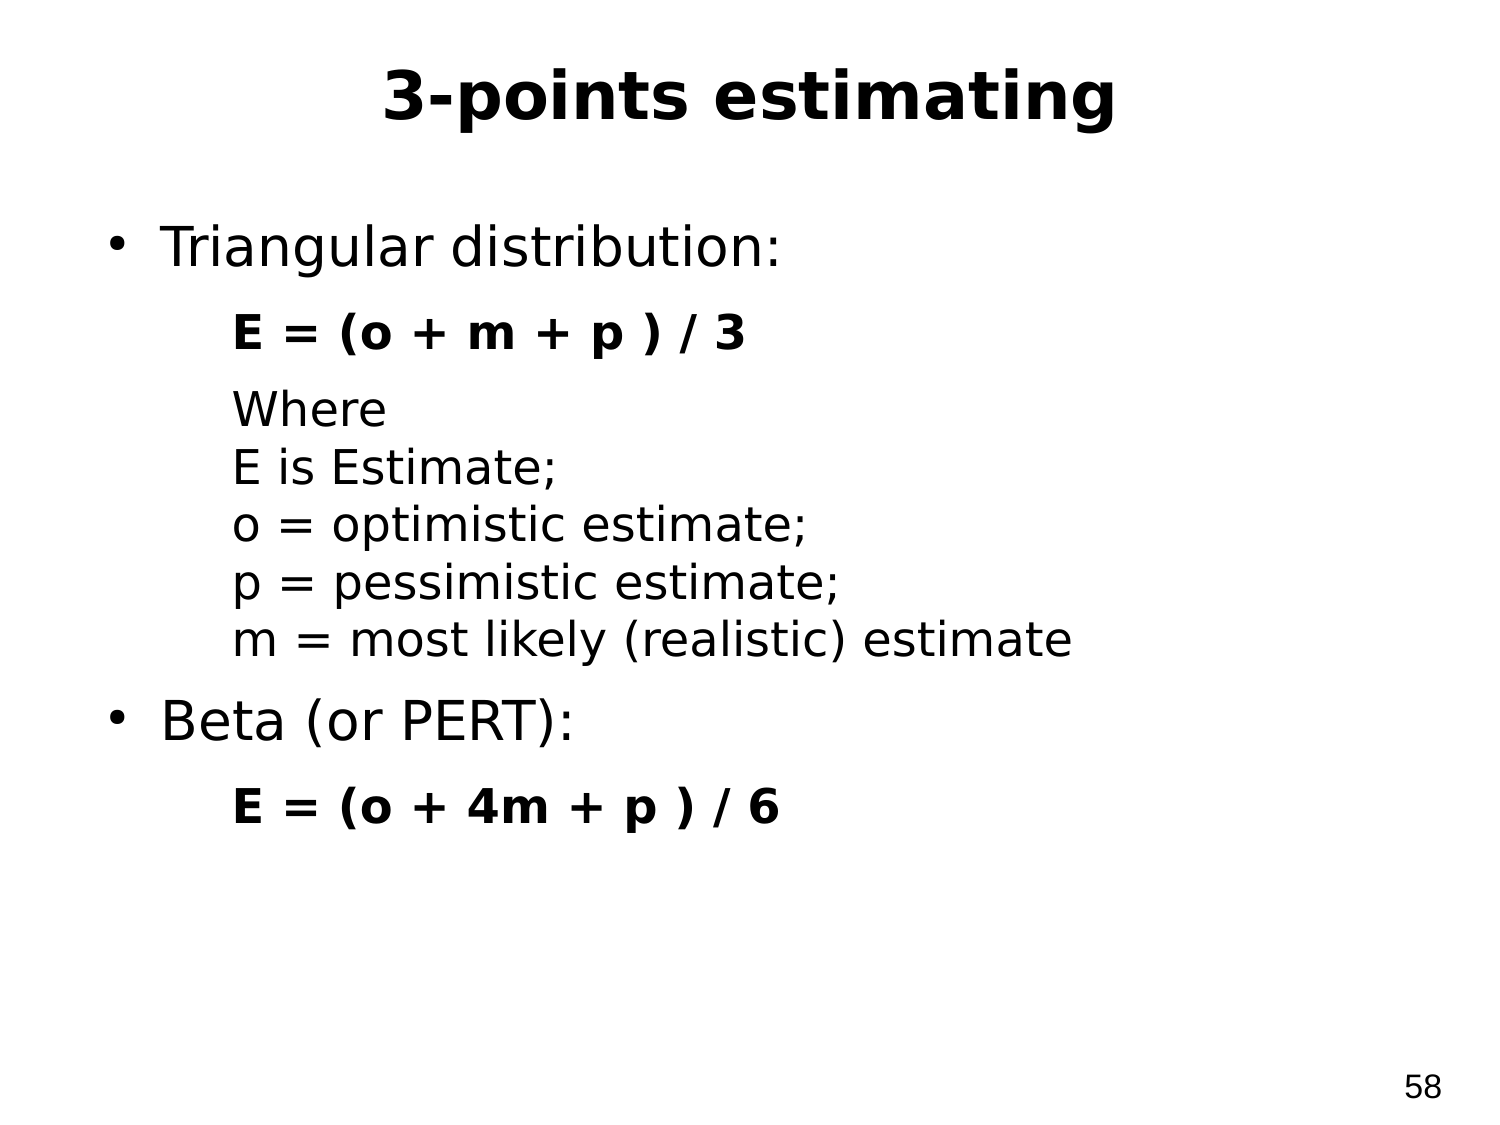

# 3-points estimating
Triangular distribution:
E = (o + m + p ) / 3
Where
E is Estimate;
o = optimistic estimate;
p = pessimistic estimate;
m = most likely (realistic) estimate
Beta (or PERT):
E = (o + 4m + p ) / 6